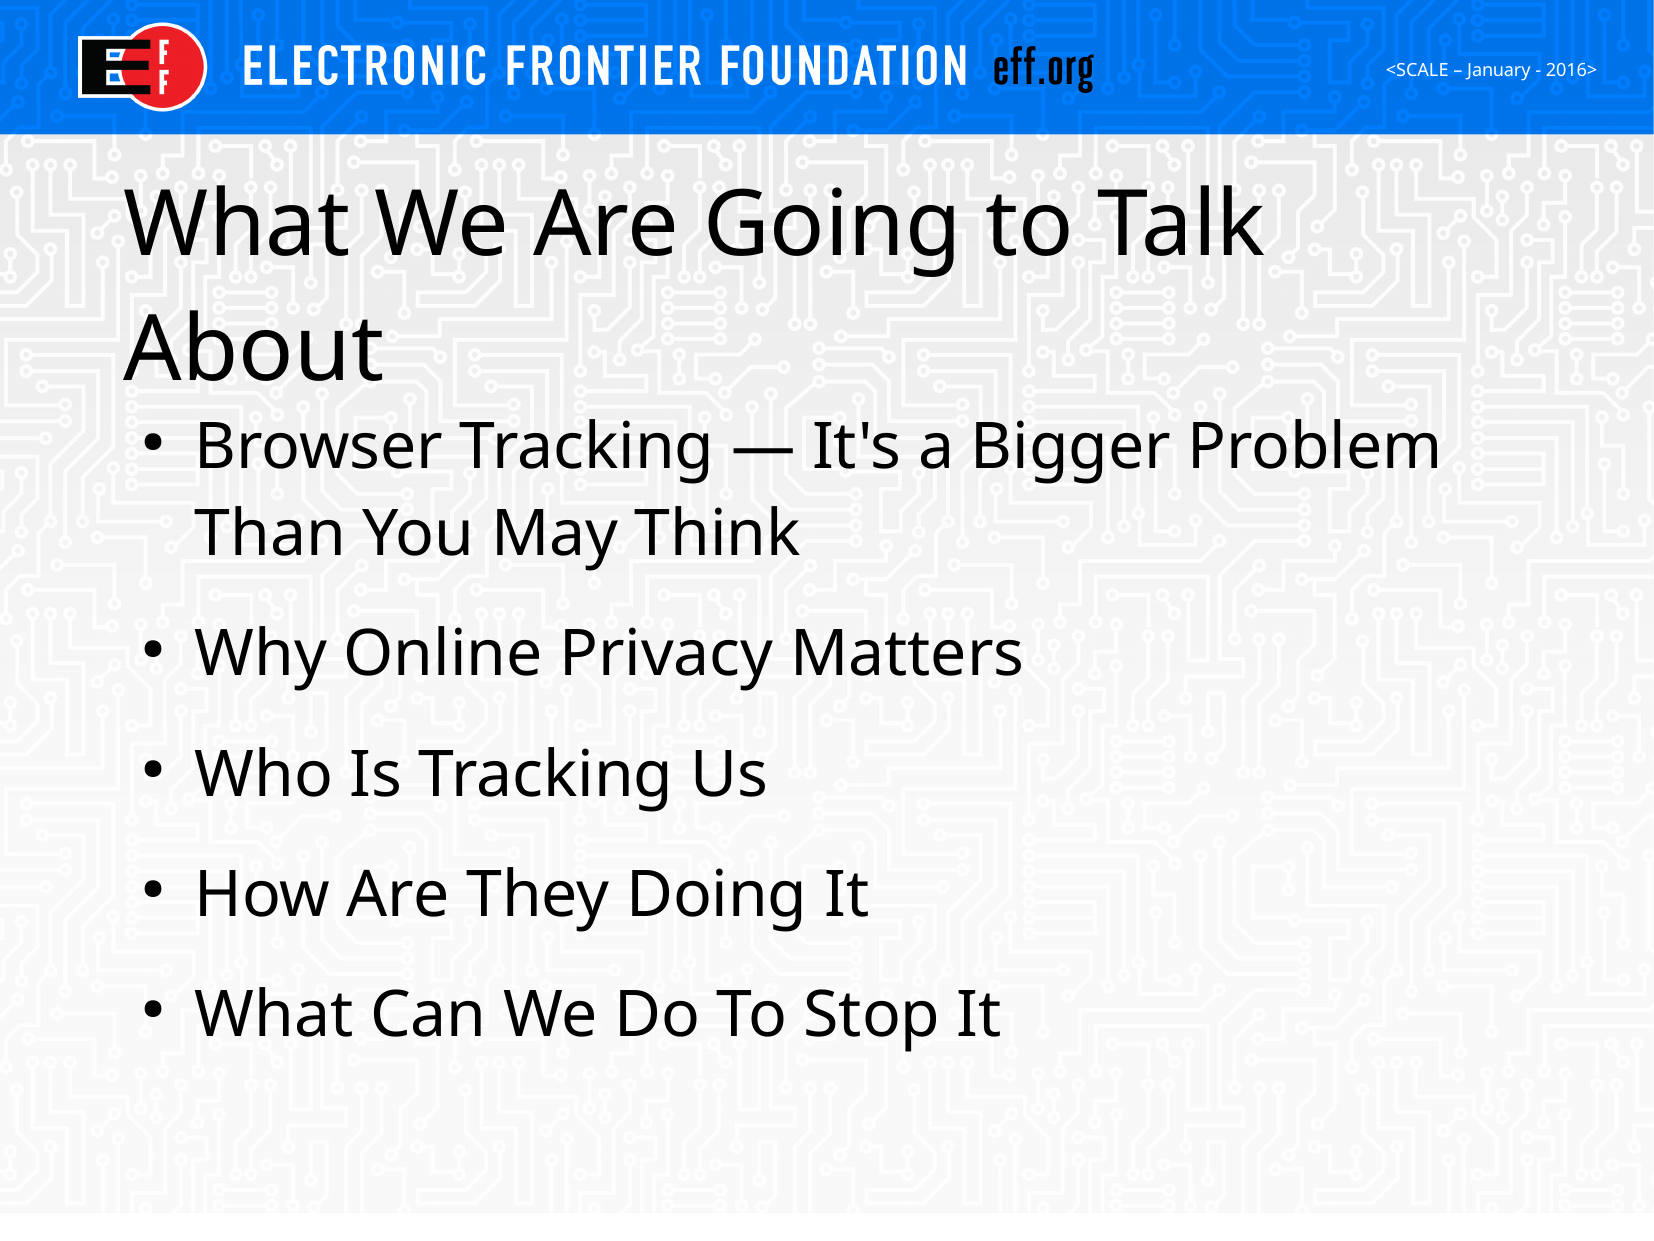

# What We Are Going to Talk About
Browser Tracking — It's a Bigger Problem Than You May Think
Why Online Privacy Matters
Who Is Tracking Us
How Are They Doing It
What Can We Do To Stop It